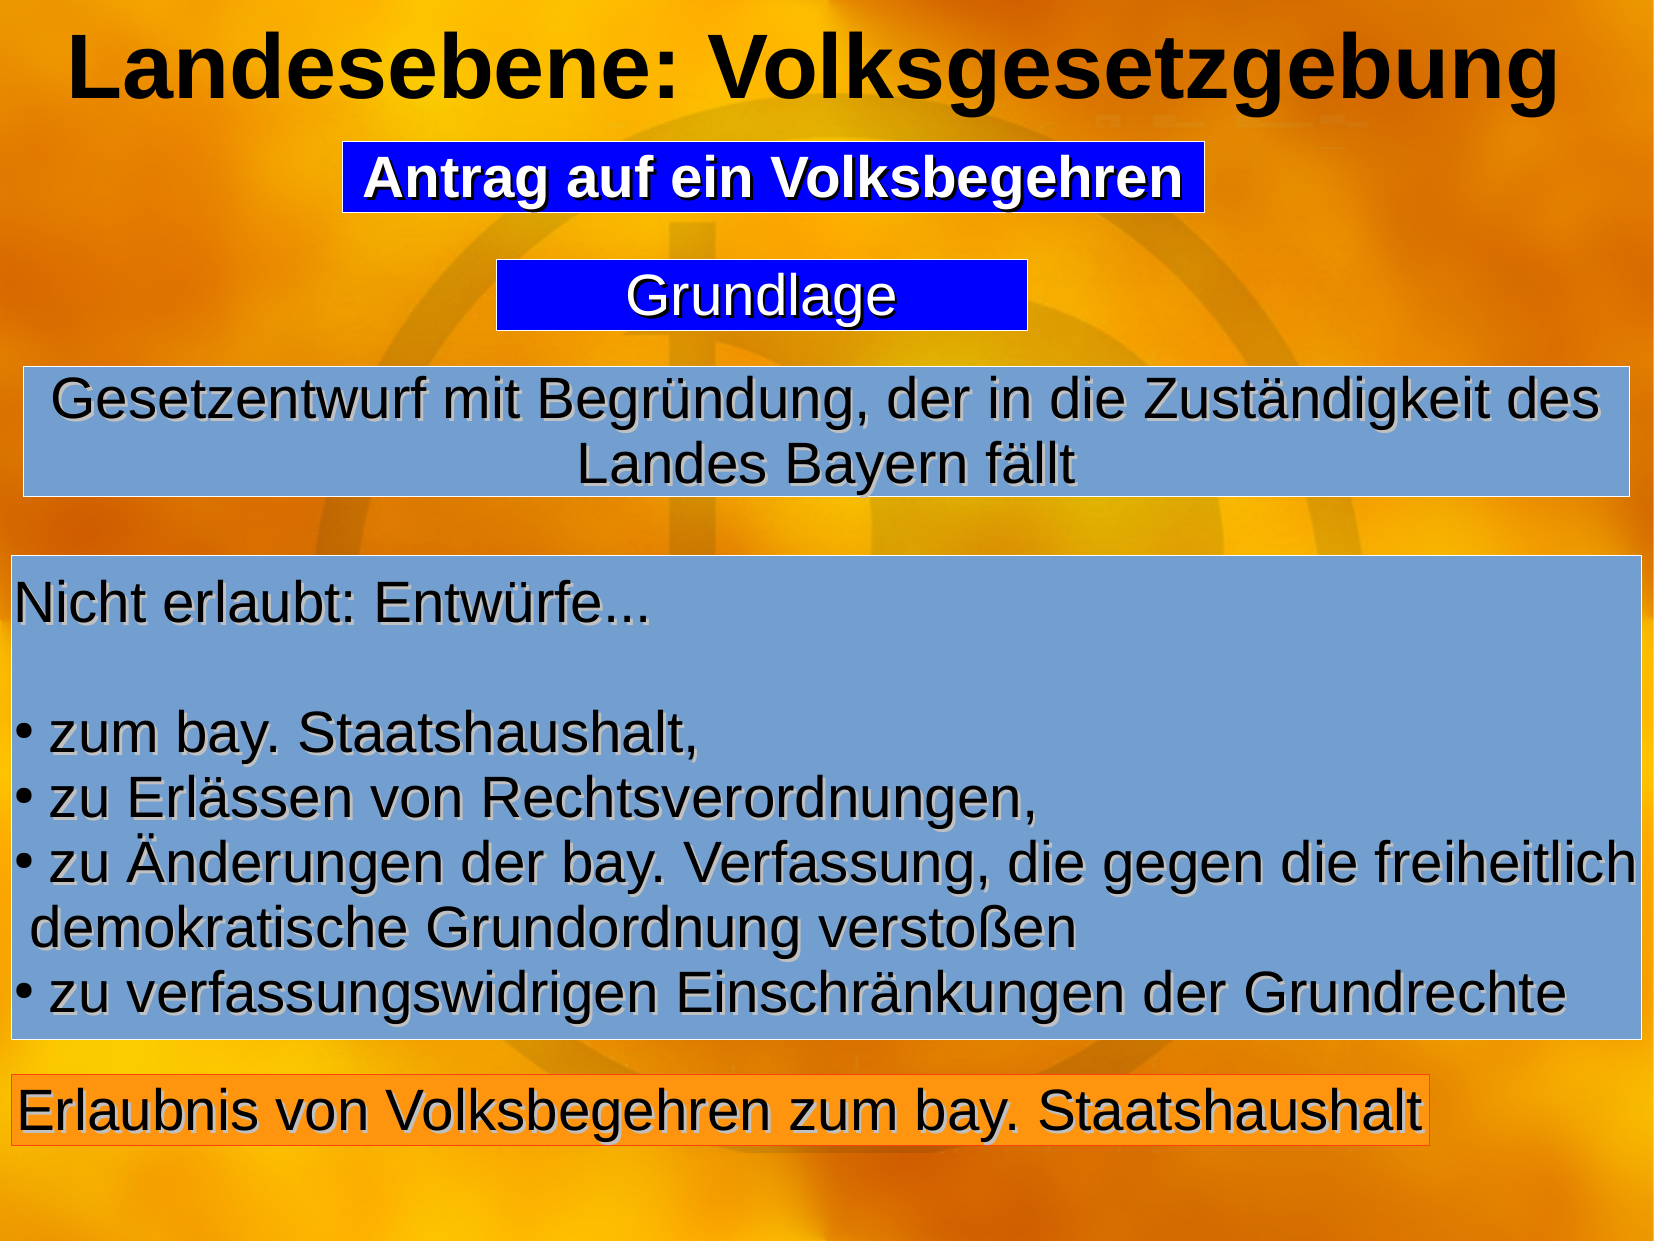

# Landesebene: Volksgesetzgebung
Antrag auf ein Volksbegehren
Voraussetzungen
Grundlage
Gesetzentwurf mit Begründung, der in die Zuständigkeit des
Landes Bayern fällt
Nicht erlaubt: Entwürfe...
zum bay. Staatshaushalt,
zu Erlässen von Rechtsverordnungen,
zu Änderungen der bay. Verfassung, die gegen die freiheitlich
 demokratische Grundordnung verstoßen
zu verfassungswidrigen Einschränkungen der Grundrechte
Erlaubnis von Volksbegehren zum bay. Staatshaushalt